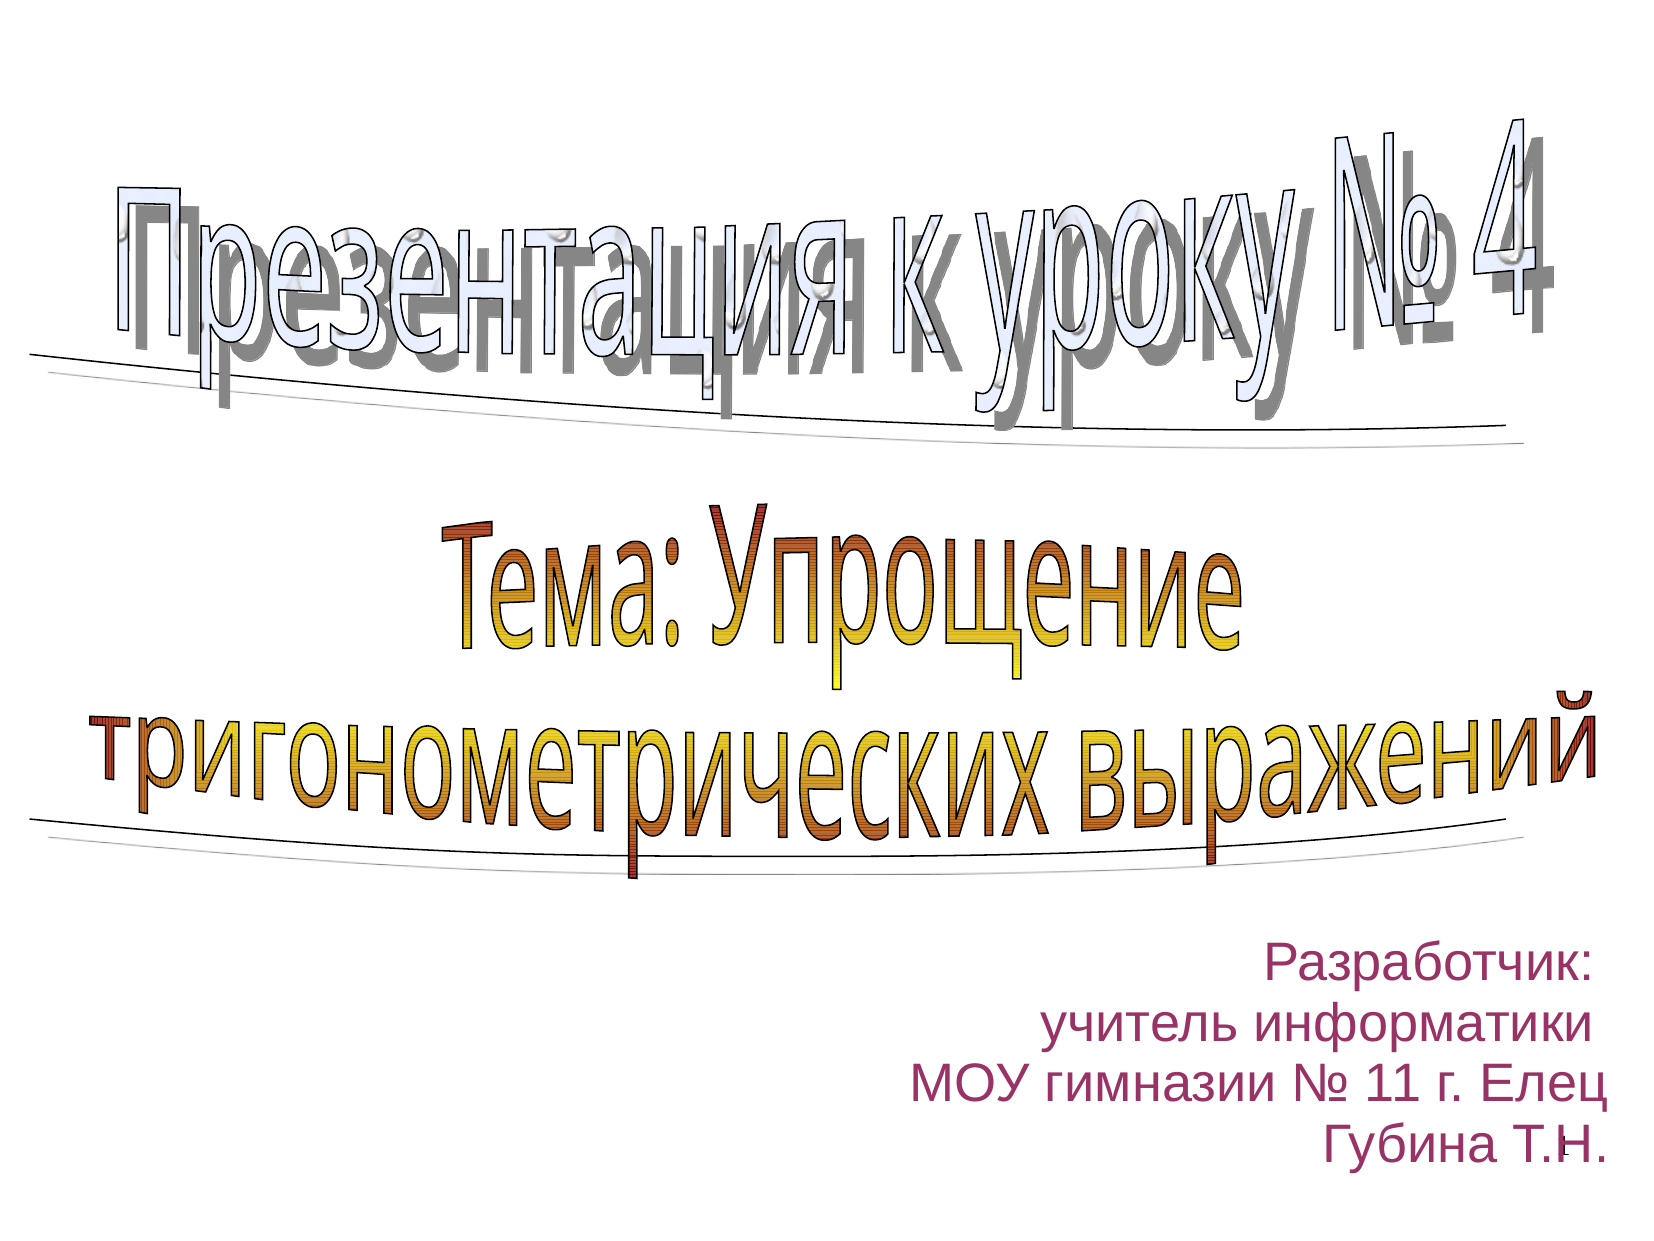

Презентация к уроку № 4
Тема: Упрощение
тригонометрических выражений
Разработчик:
учитель информатики
МОУ гимназии № 11 г. Елец
Губина Т.Н.
1